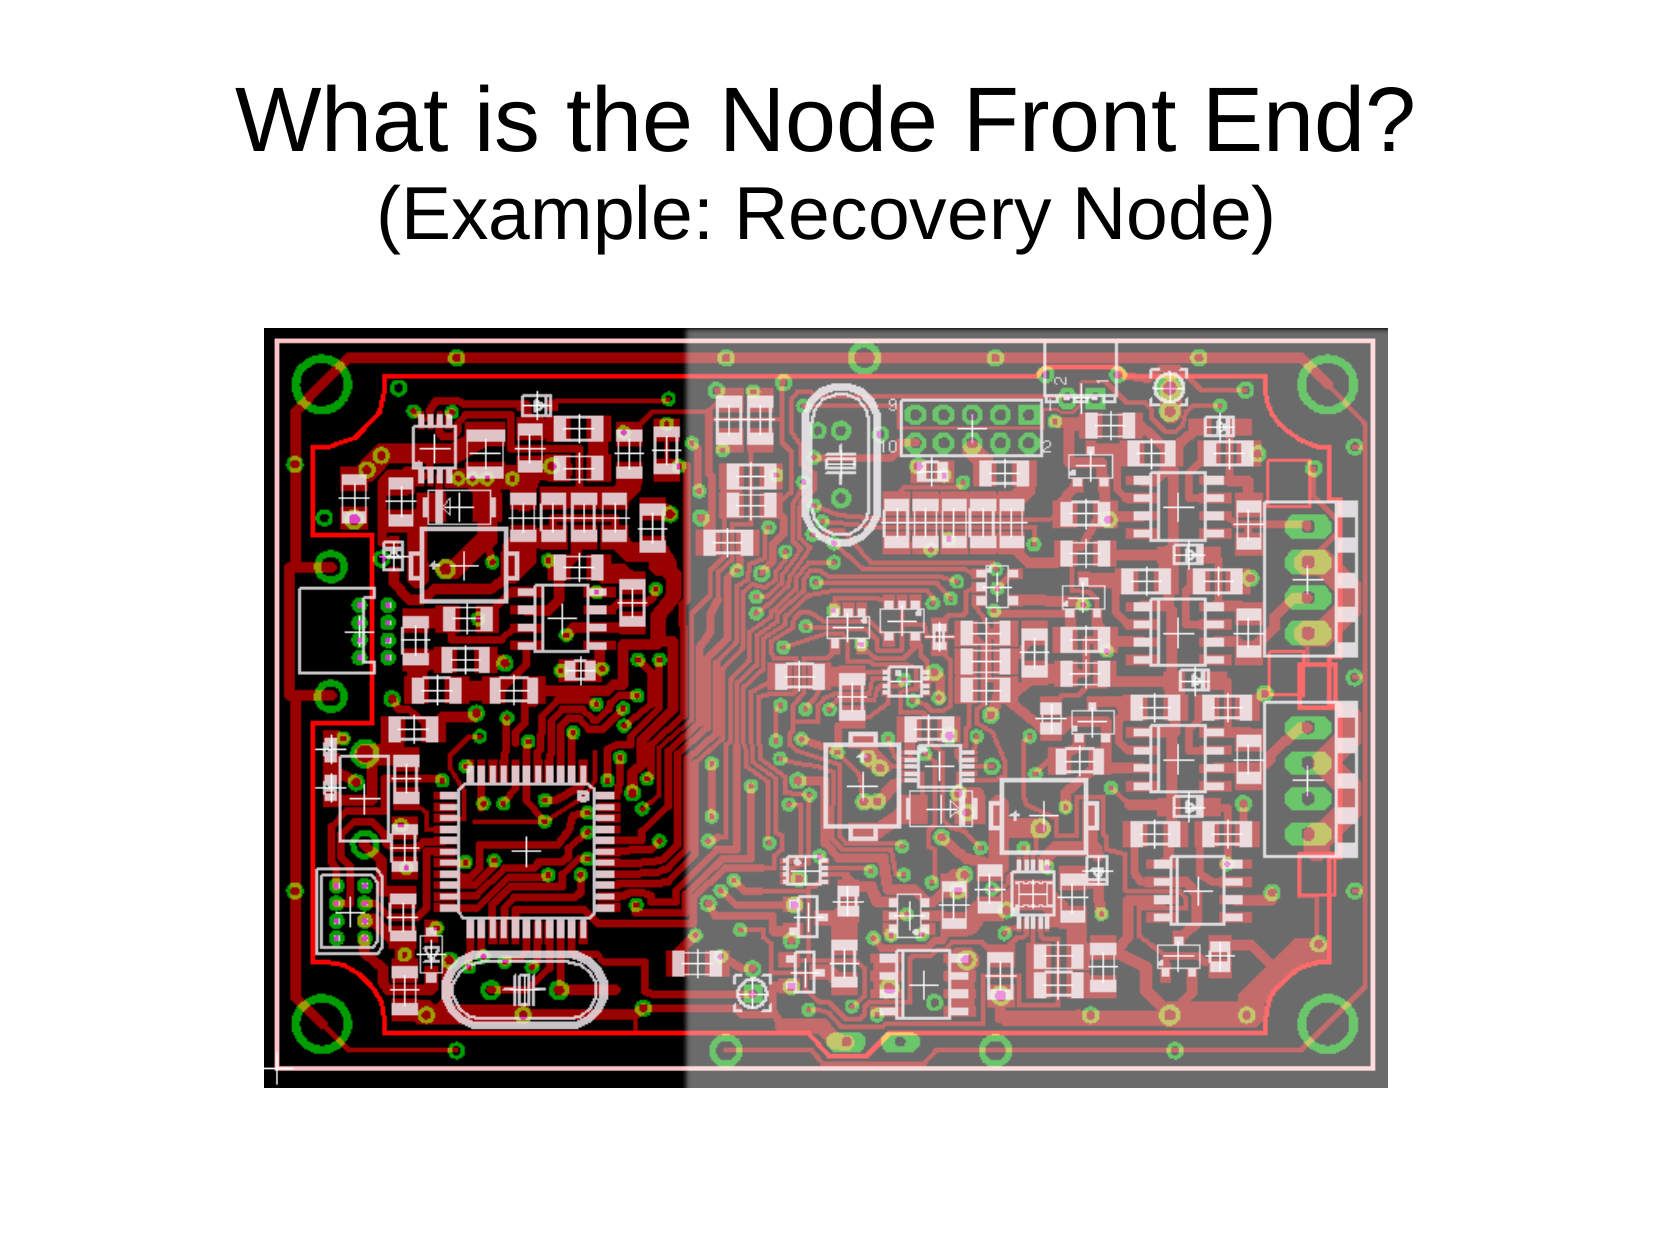

# What is the Node Front End? (Example: Recovery Node)